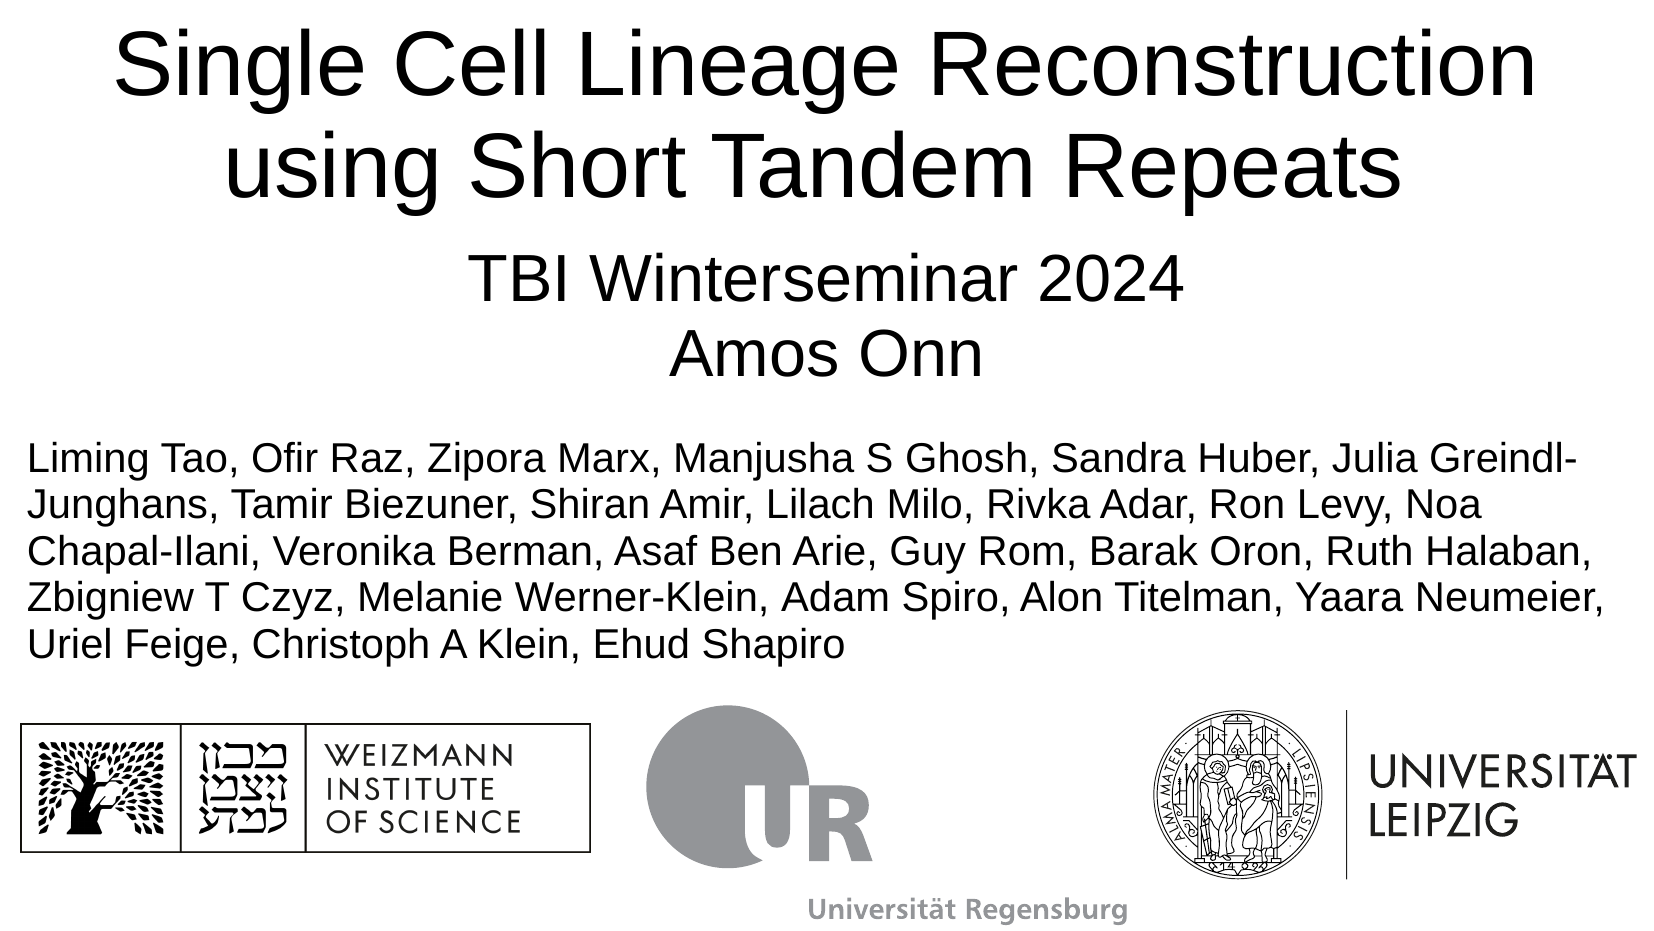

# Single Cell Lineage Reconstruction using Short Tandem Repeats
TBI Winterseminar 2024
Amos Onn
Liming Tao, Ofir Raz, Zipora Marx, Manjusha S Ghosh, Sandra Huber, Julia Greindl-Junghans, Tamir Biezuner, Shiran Amir, Lilach Milo, Rivka Adar, Ron Levy, Noa Chapal-Ilani, Veronika Berman, Asaf Ben Arie, Guy Rom, Barak Oron, Ruth Halaban, Zbigniew T Czyz, Melanie Werner-Klein, Adam Spiro, Alon Titelman, Yaara Neumeier, Uriel Feige, Christoph A Klein, Ehud Shapiro